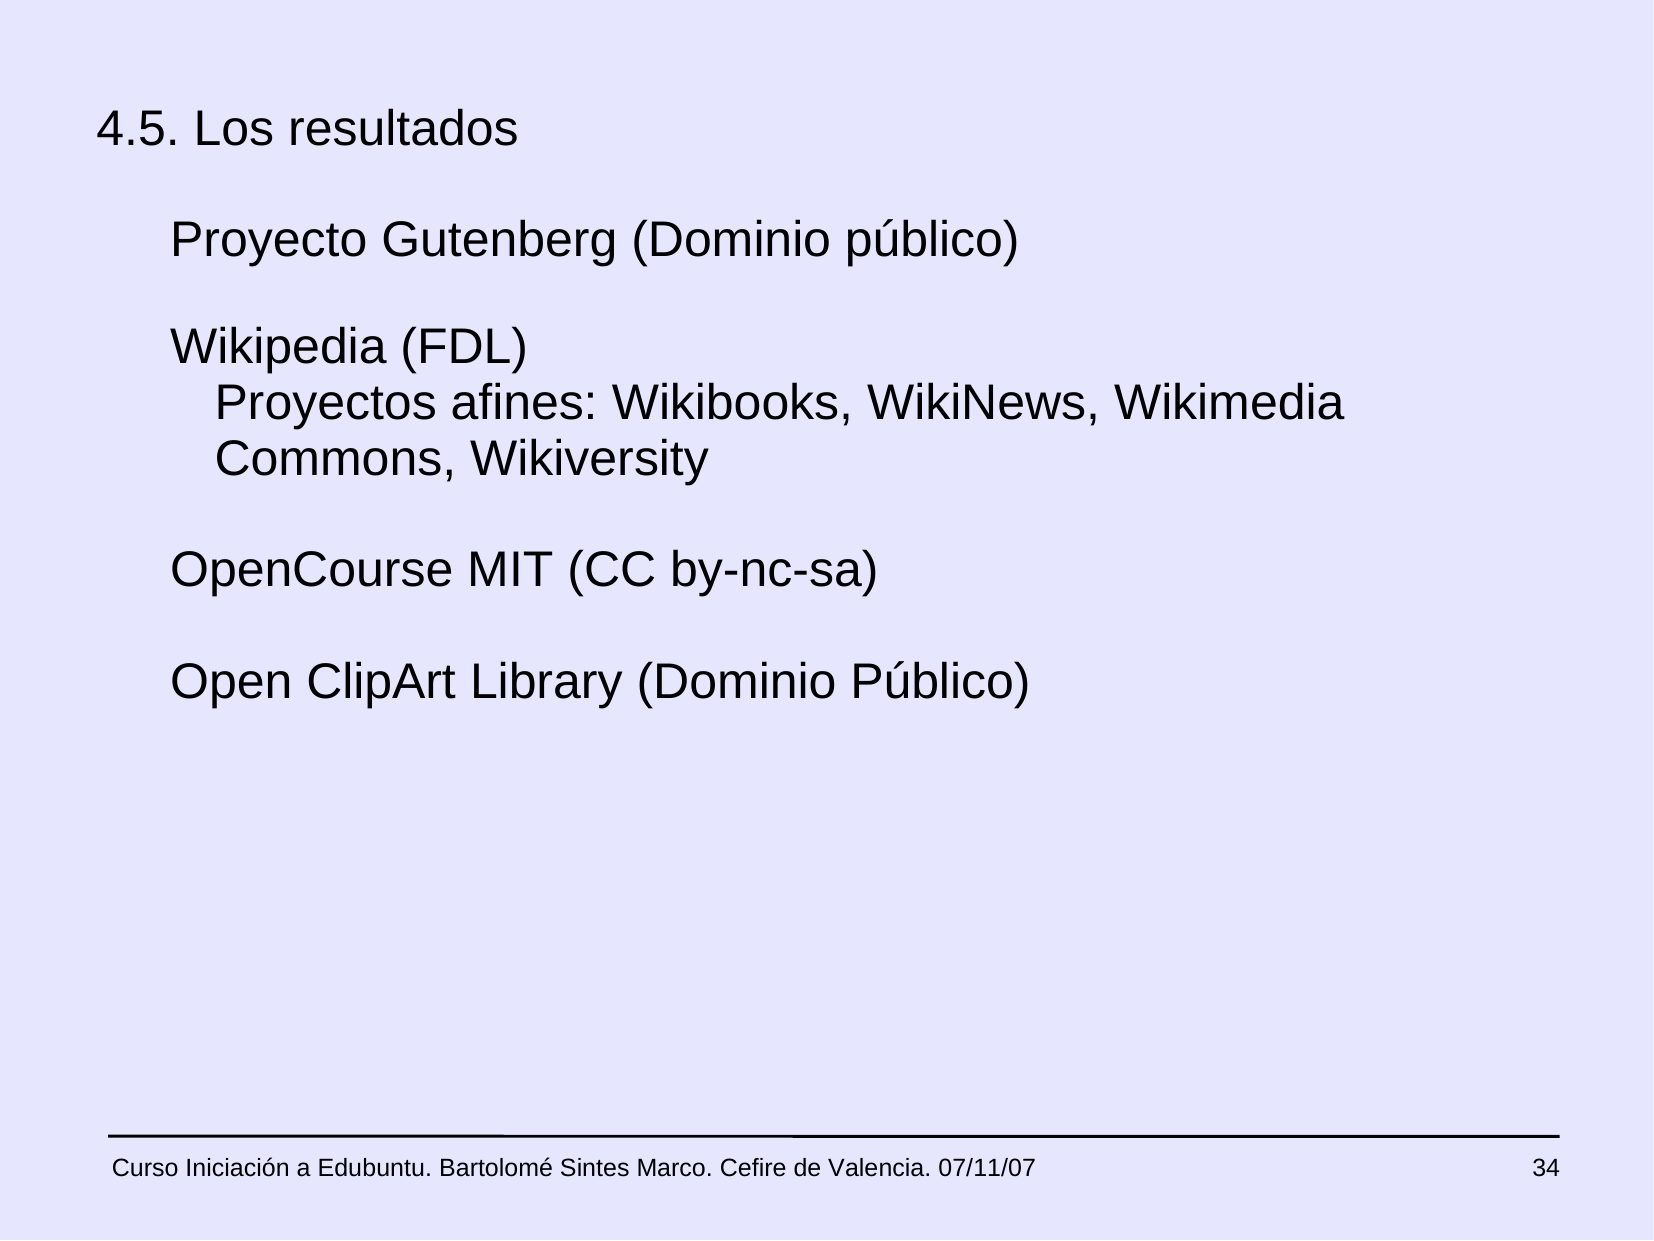

4.5. Los resultados
	Proyecto Gutenberg (Dominio público)
	Wikipedia (FDL)
Proyectos afines: Wikibooks, WikiNews, Wikimedia Commons, Wikiversity
	OpenCourse MIT (CC by-nc-sa)
	Open ClipArt Library (Dominio Público)